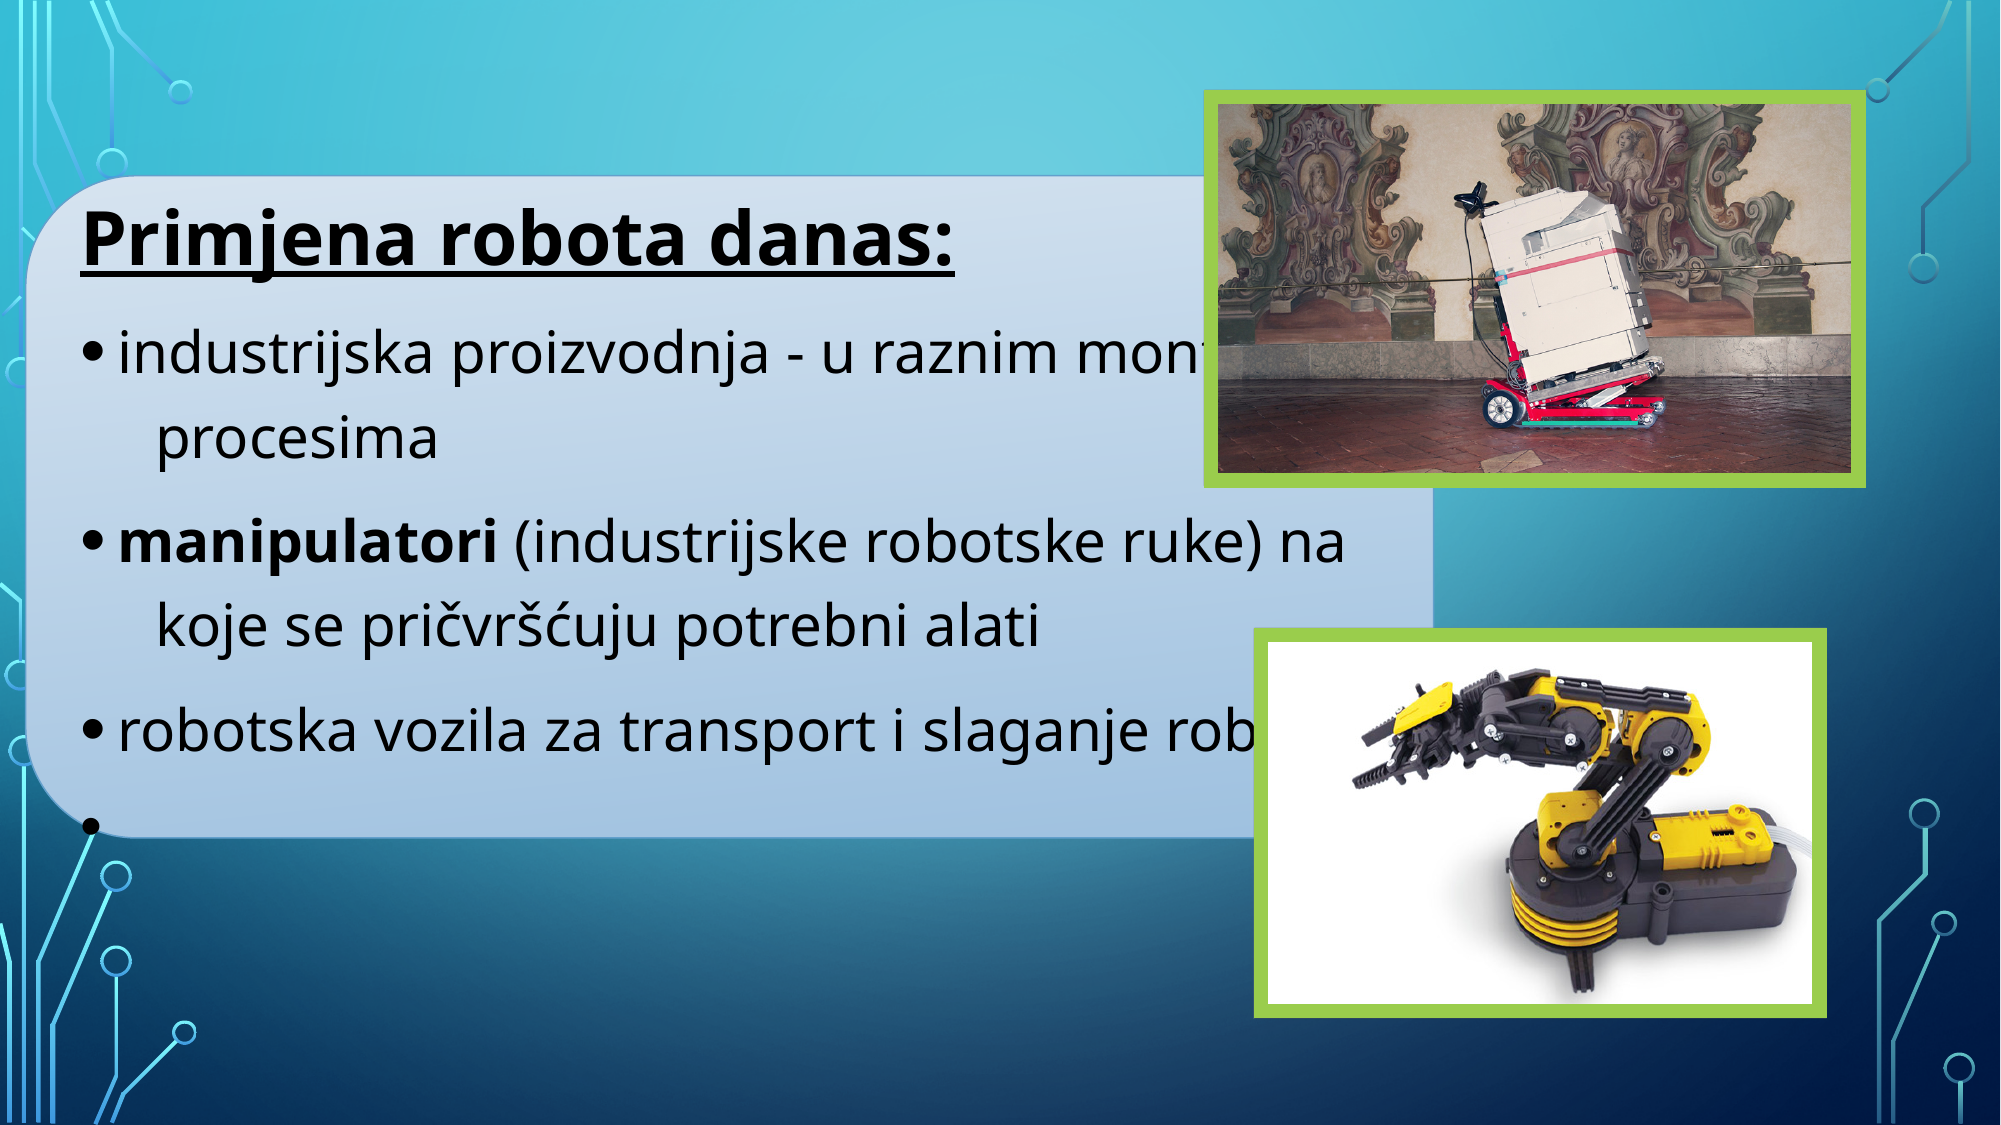

Primjena robota danas:
industrijska proizvodnja - u raznim montažnim procesima
manipulatori (industrijske robotske ruke) na koje se pričvršćuju potrebni alati
robotska vozila za transport i slaganje robe